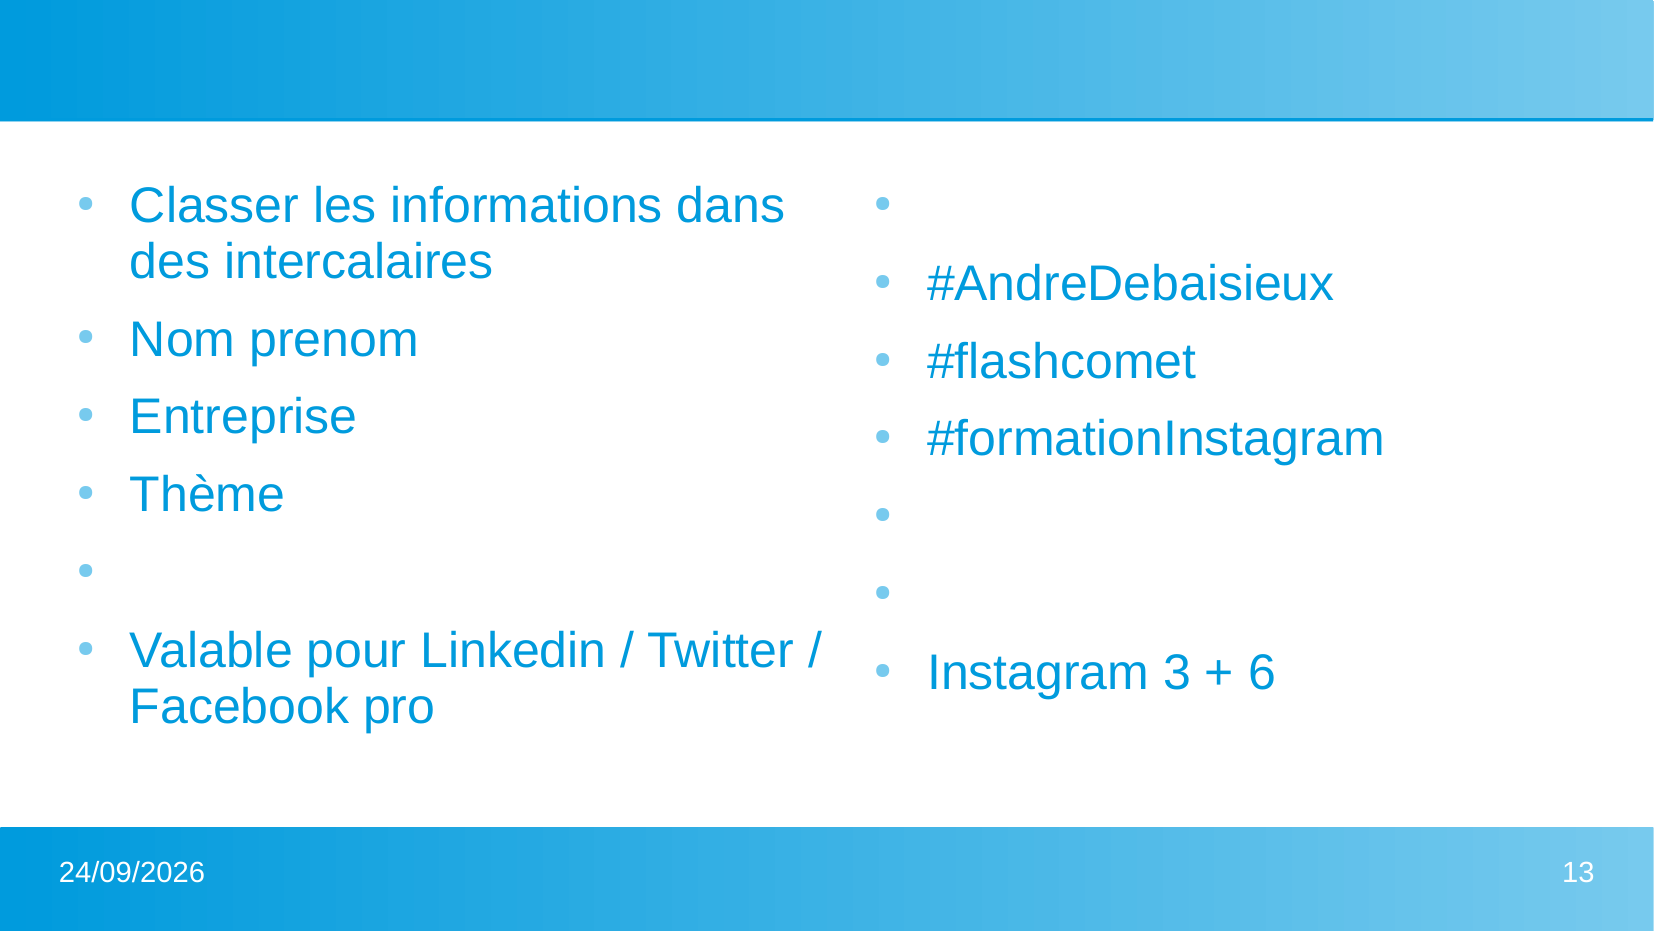

#
Classer les informations dans des intercalaires
Nom prenom
Entreprise
Thème
Valable pour Linkedin / Twitter / Facebook pro
#AndreDebaisieux
#flashcomet
#formationInstagram
Instagram 3 + 6
13